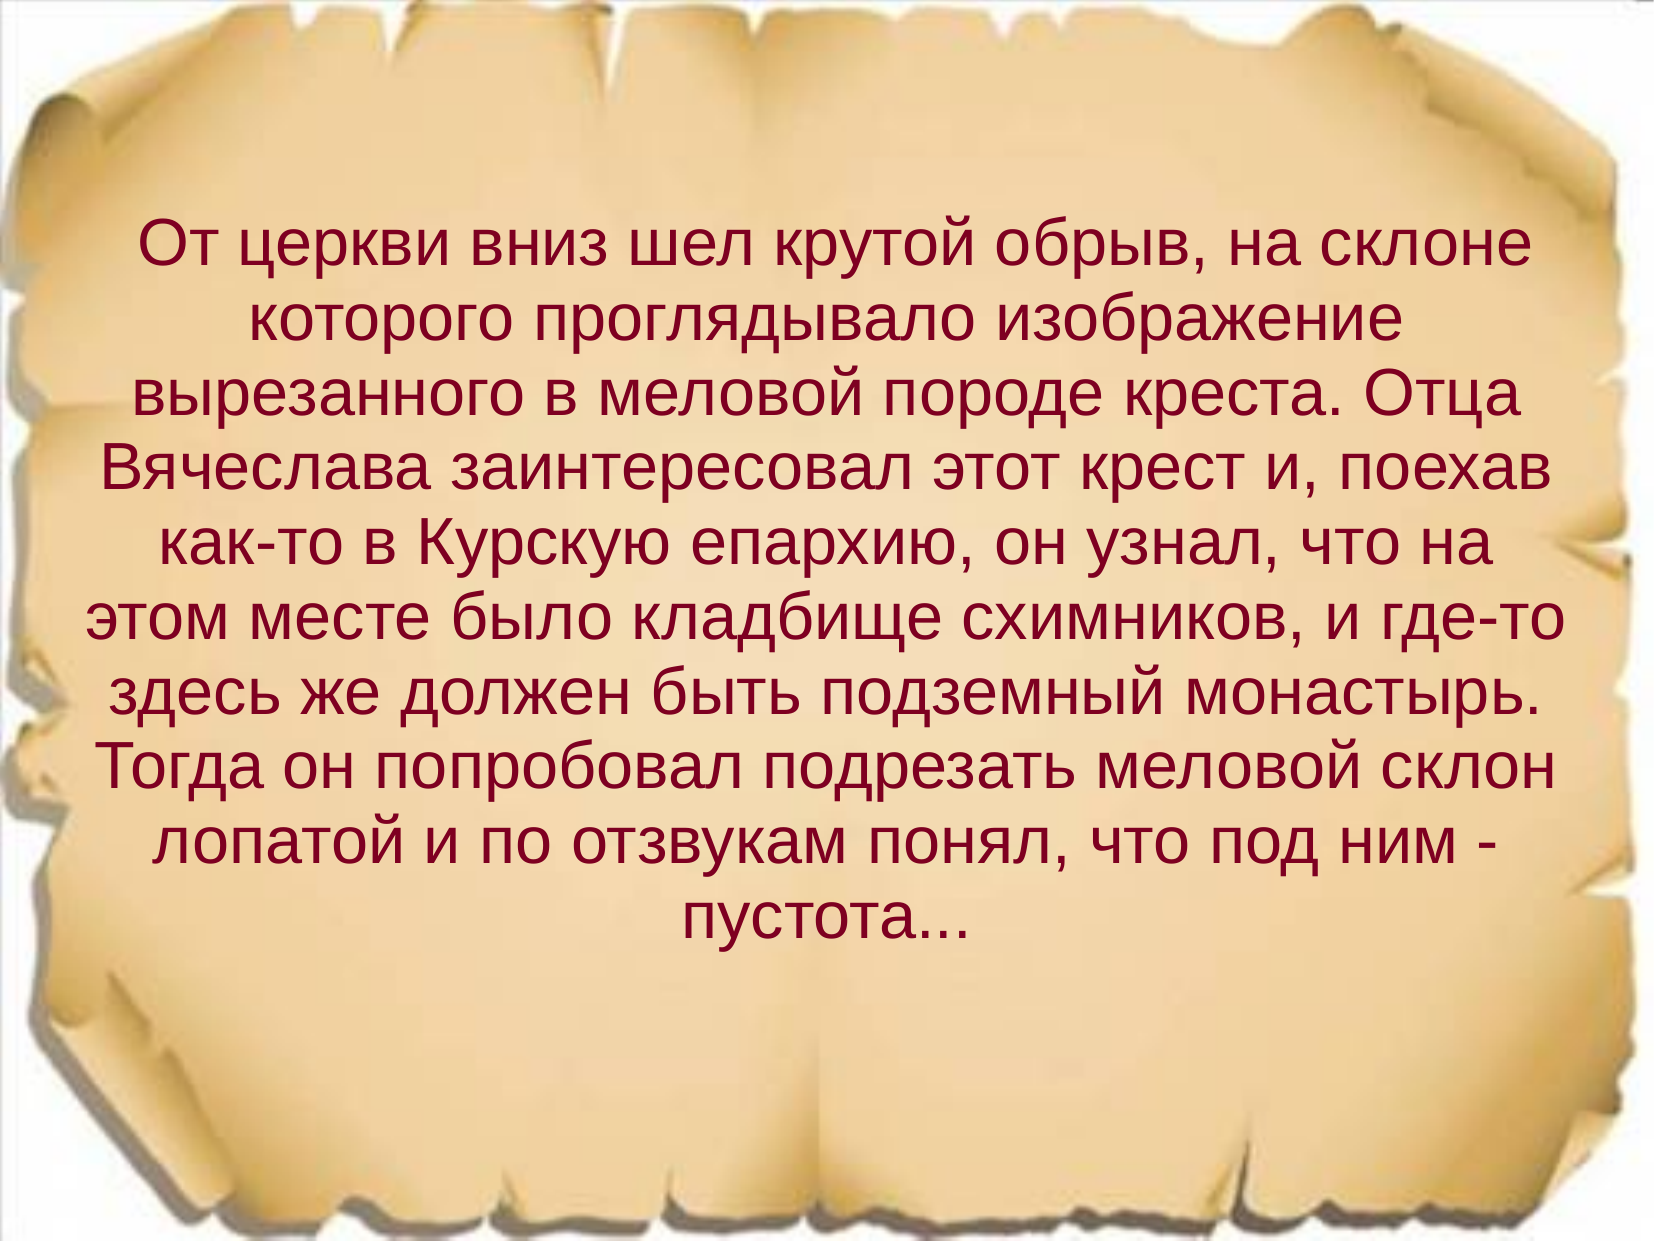

# От церкви вниз шел крутой обрыв, на склоне которого проглядывало изображение вырезанного в меловой породе креста. Отца Вячеслава заинтересовал этот крест и, поехав как-то в Курскую епархию, он узнал, что на этом месте было кладбище схимников, и где-то здесь же должен быть подземный монастырь. Тогда он попробовал подрезать меловой склон лопатой и по отзвукам понял, что под ним - пустота...